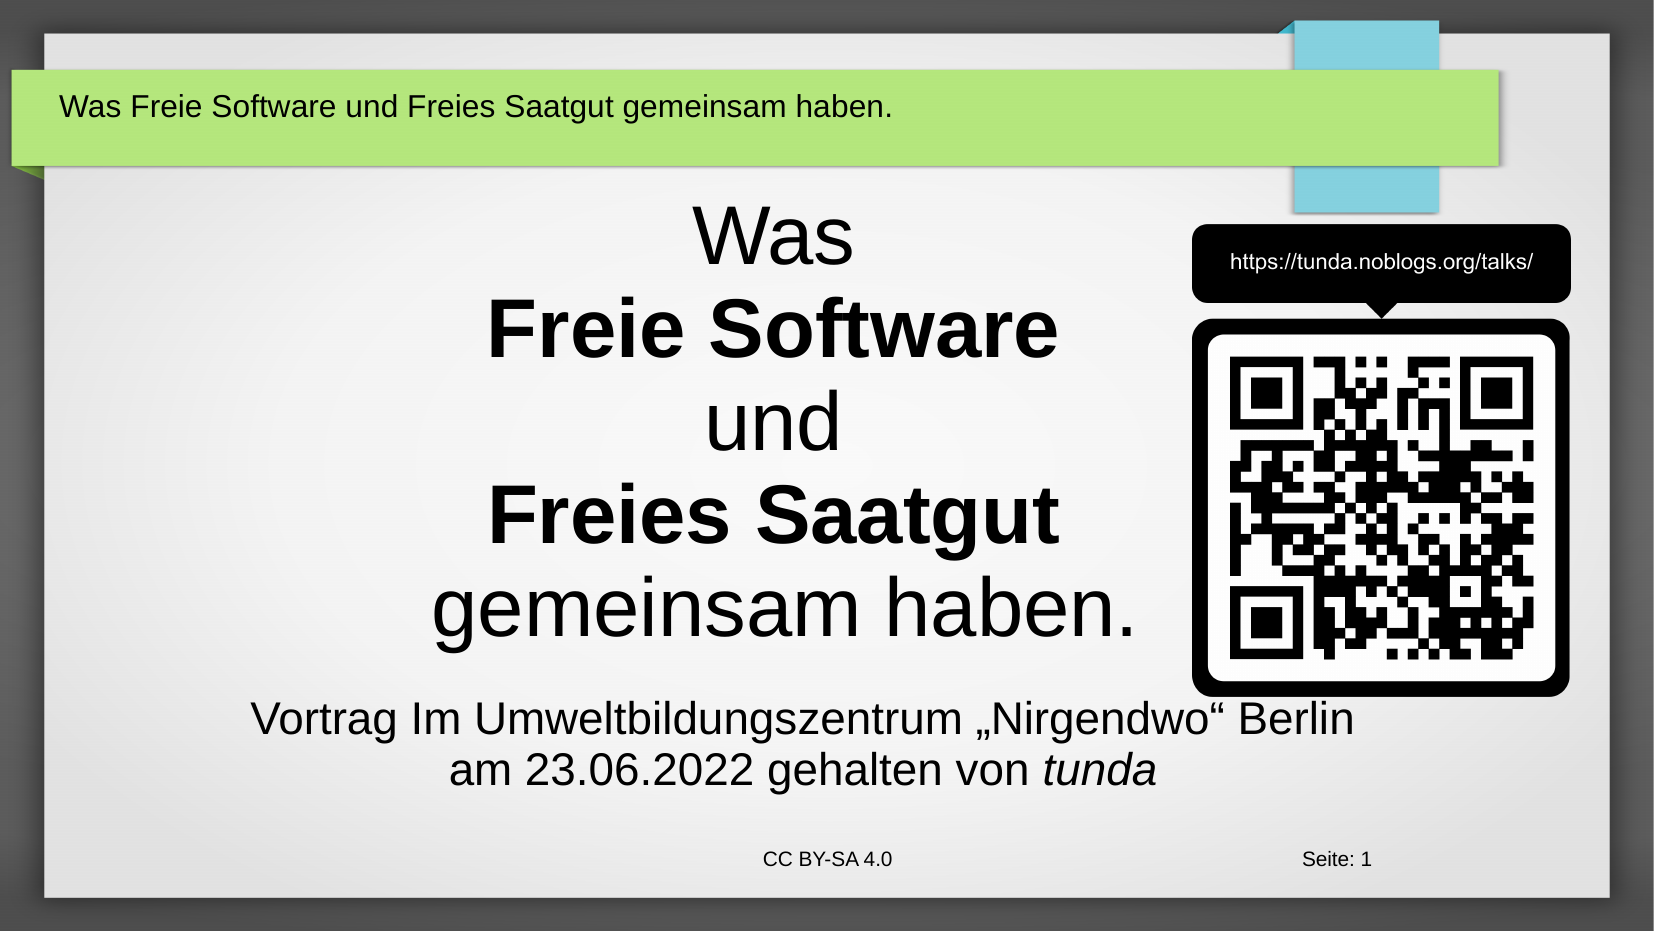

Was Freie Software und Freies Saatgut gemeinsam haben.
# Was Freie Software und Freies Saatgut gemeinsam haben.
Vortrag Im Umweltbildungszentrum „Nirgendwo“ Berlin
am 23.06.2022 gehalten von tunda